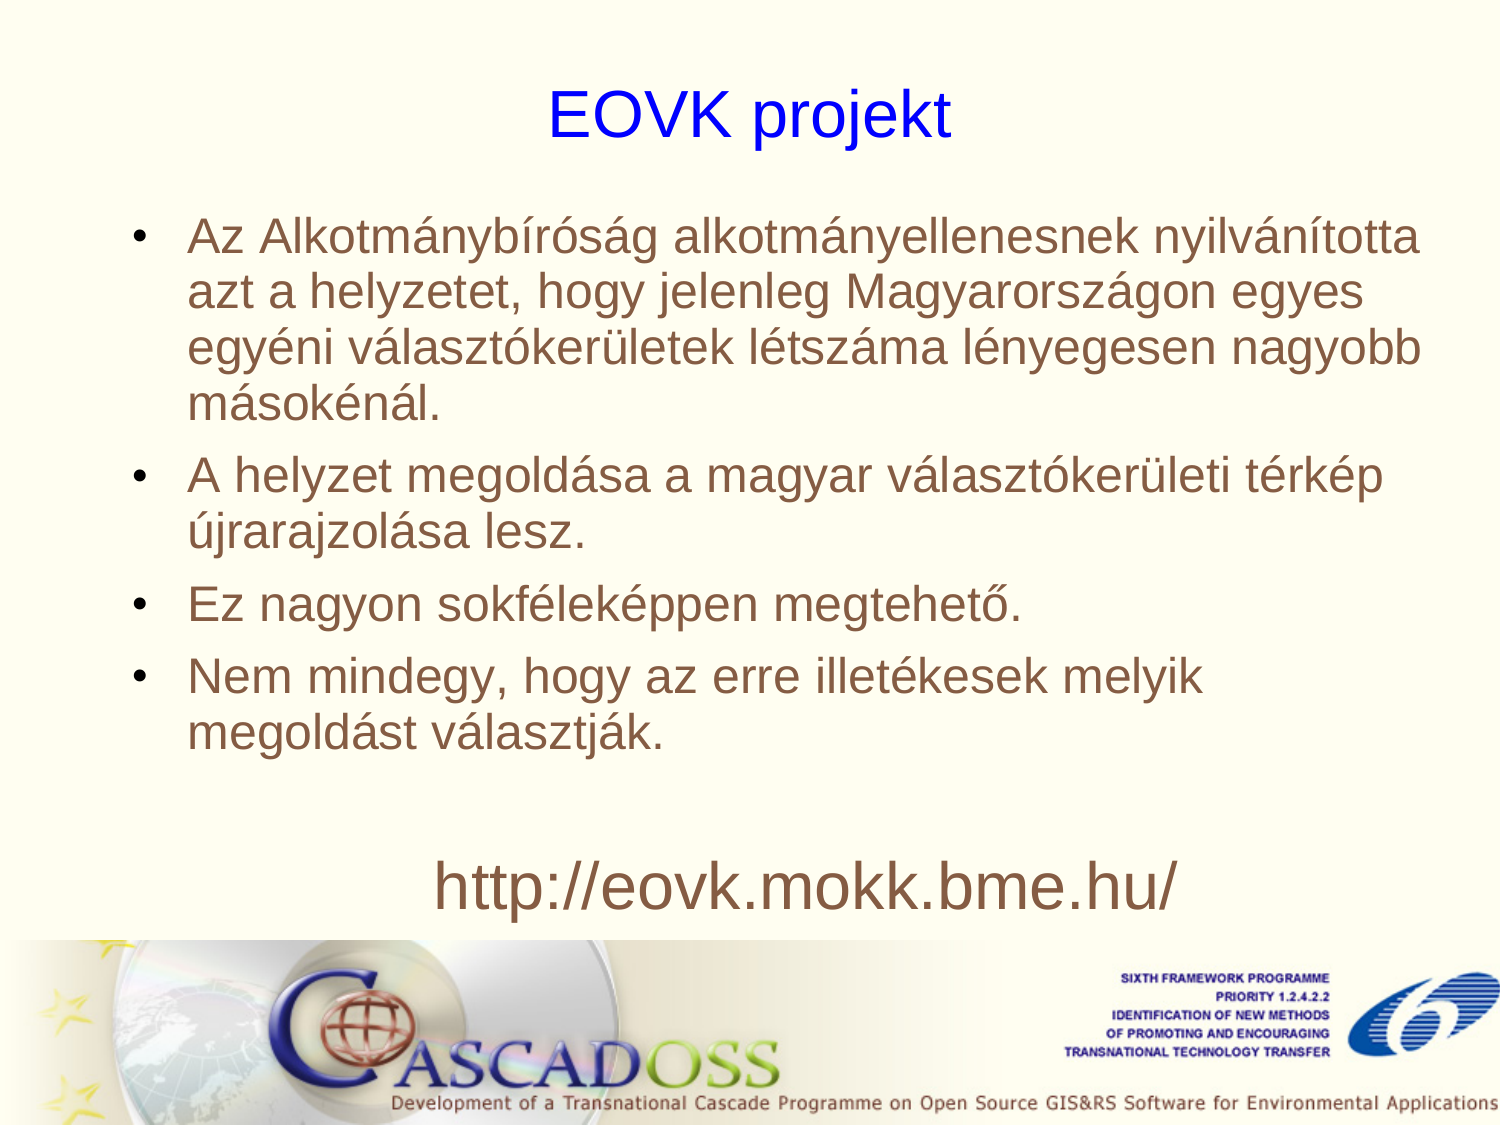

# EOVK projekt
Az Alkotmánybíróság alkotmányellenesnek nyilvánította azt a helyzetet, hogy jelenleg Magyarországon egyes egyéni választókerületek létszáma lényegesen nagyobb másokénál.
A helyzet megoldása a magyar választókerületi térkép újrarajzolása lesz.
Ez nagyon sokféleképpen megtehető.
Nem mindegy, hogy az erre illetékesek melyik megoldást választják.
http://eovk.mokk.bme.hu/